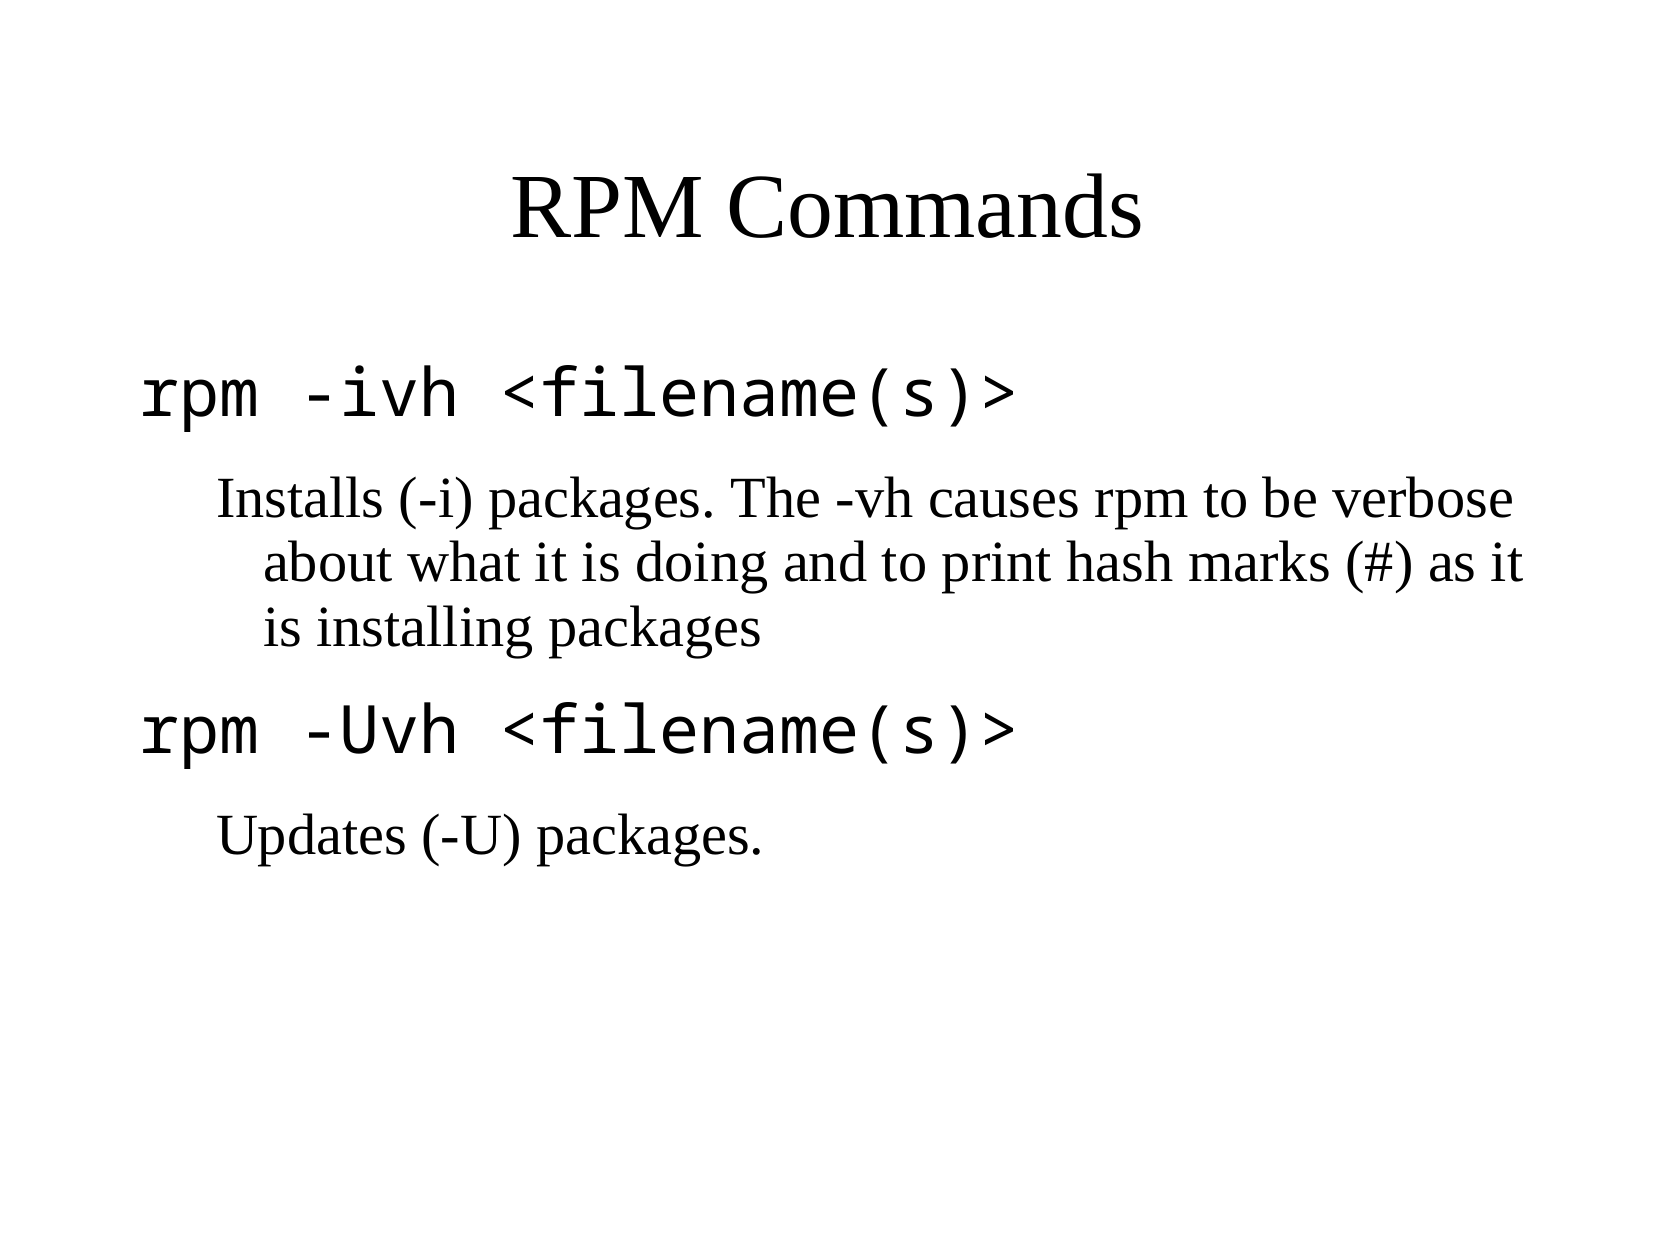

# RPM Commands
rpm -ivh <filename(s)>
Installs (-i) packages. The -vh causes rpm to be verbose about what it is doing and to print hash marks (#) as it is installing packages
rpm -Uvh <filename(s)>
Updates (-U) packages.